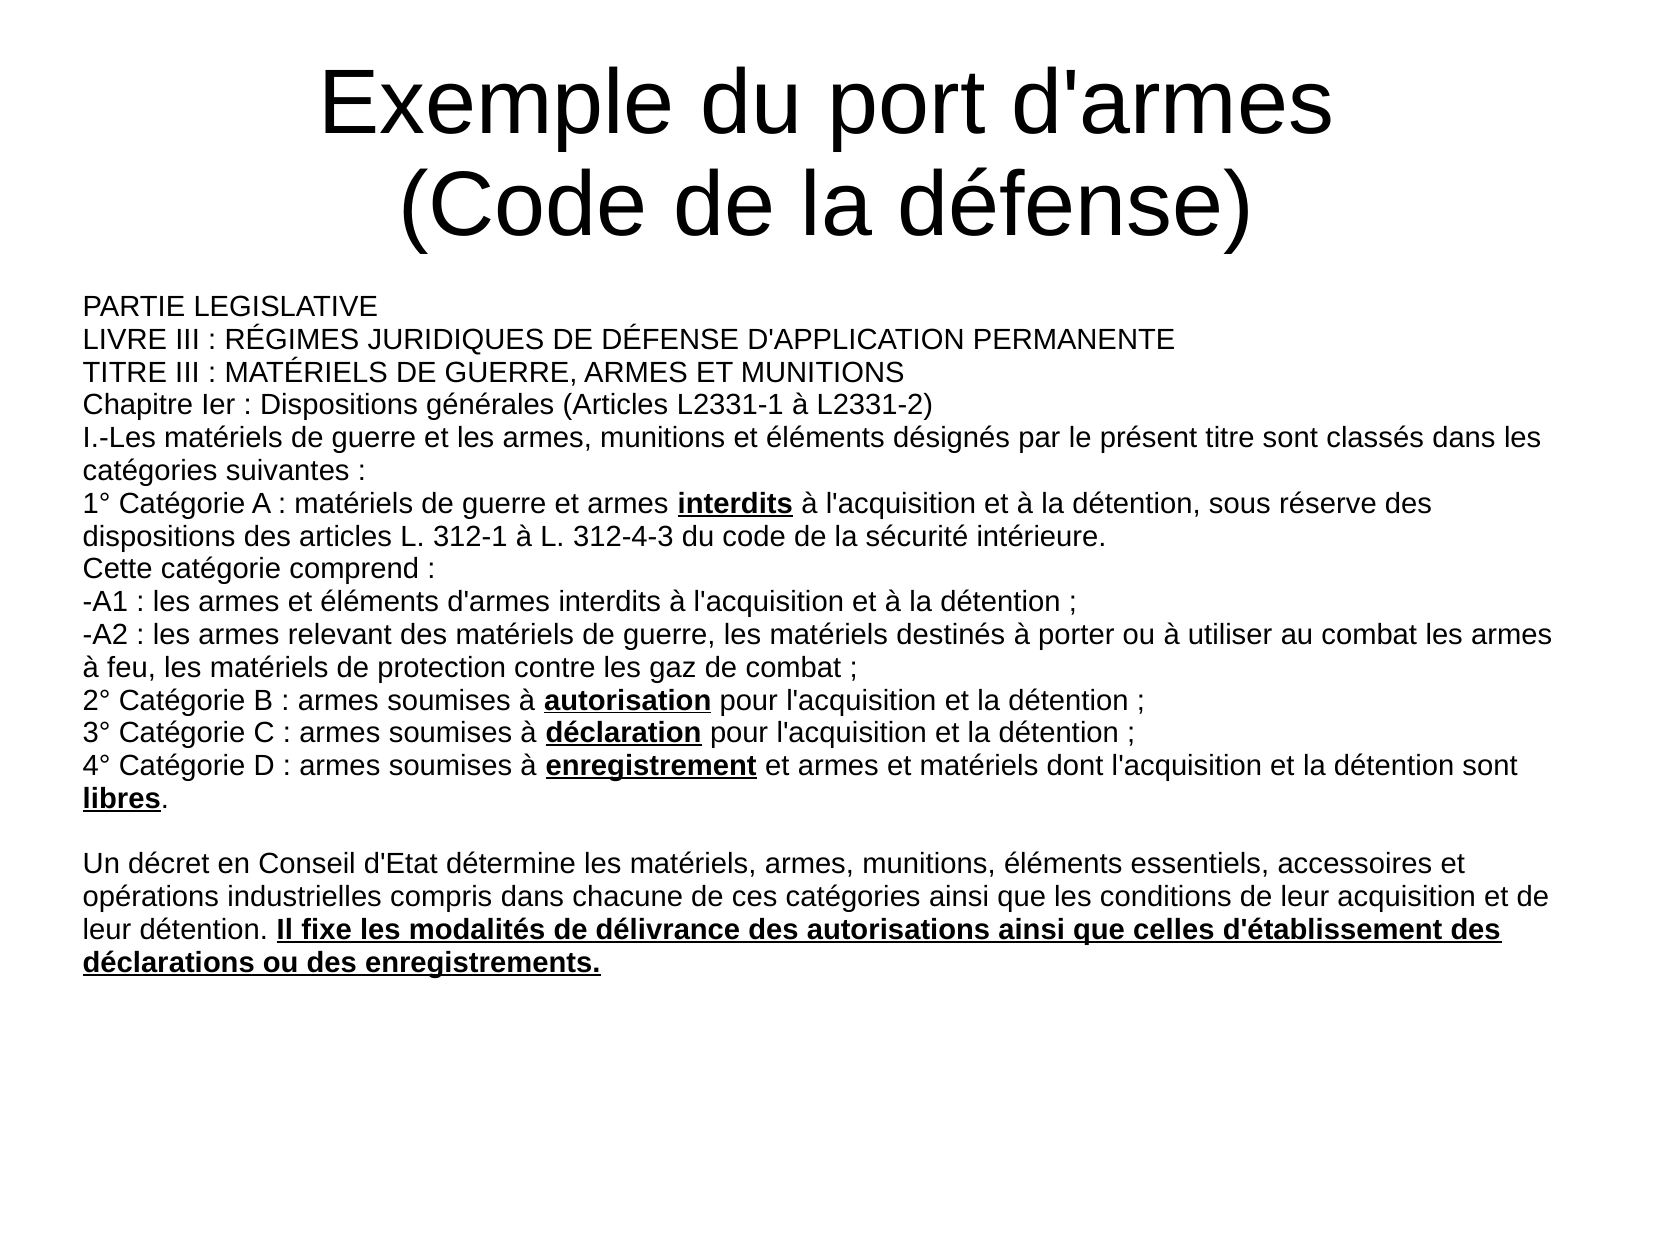

# Exemple du port d'armes (Code de la défense)
PARTIE LEGISLATIVE
LIVRE III : RÉGIMES JURIDIQUES DE DÉFENSE D'APPLICATION PERMANENTE
TITRE III : MATÉRIELS DE GUERRE, ARMES ET MUNITIONS
Chapitre Ier : Dispositions générales (Articles L2331-1 à L2331-2)
I.-Les matériels de guerre et les armes, munitions et éléments désignés par le présent titre sont classés dans les catégories suivantes :
1° Catégorie A : matériels de guerre et armes interdits à l'acquisition et à la détention, sous réserve des dispositions des articles L. 312-1 à L. 312-4-3 du code de la sécurité intérieure.
Cette catégorie comprend :
-A1 : les armes et éléments d'armes interdits à l'acquisition et à la détention ;
-A2 : les armes relevant des matériels de guerre, les matériels destinés à porter ou à utiliser au combat les armes à feu, les matériels de protection contre les gaz de combat ;
2° Catégorie B : armes soumises à autorisation pour l'acquisition et la détention ;
3° Catégorie C : armes soumises à déclaration pour l'acquisition et la détention ;
4° Catégorie D : armes soumises à enregistrement et armes et matériels dont l'acquisition et la détention sont libres.
Un décret en Conseil d'Etat détermine les matériels, armes, munitions, éléments essentiels, accessoires et opérations industrielles compris dans chacune de ces catégories ainsi que les conditions de leur acquisition et de leur détention. Il fixe les modalités de délivrance des autorisations ainsi que celles d'établissement des déclarations ou des enregistrements.